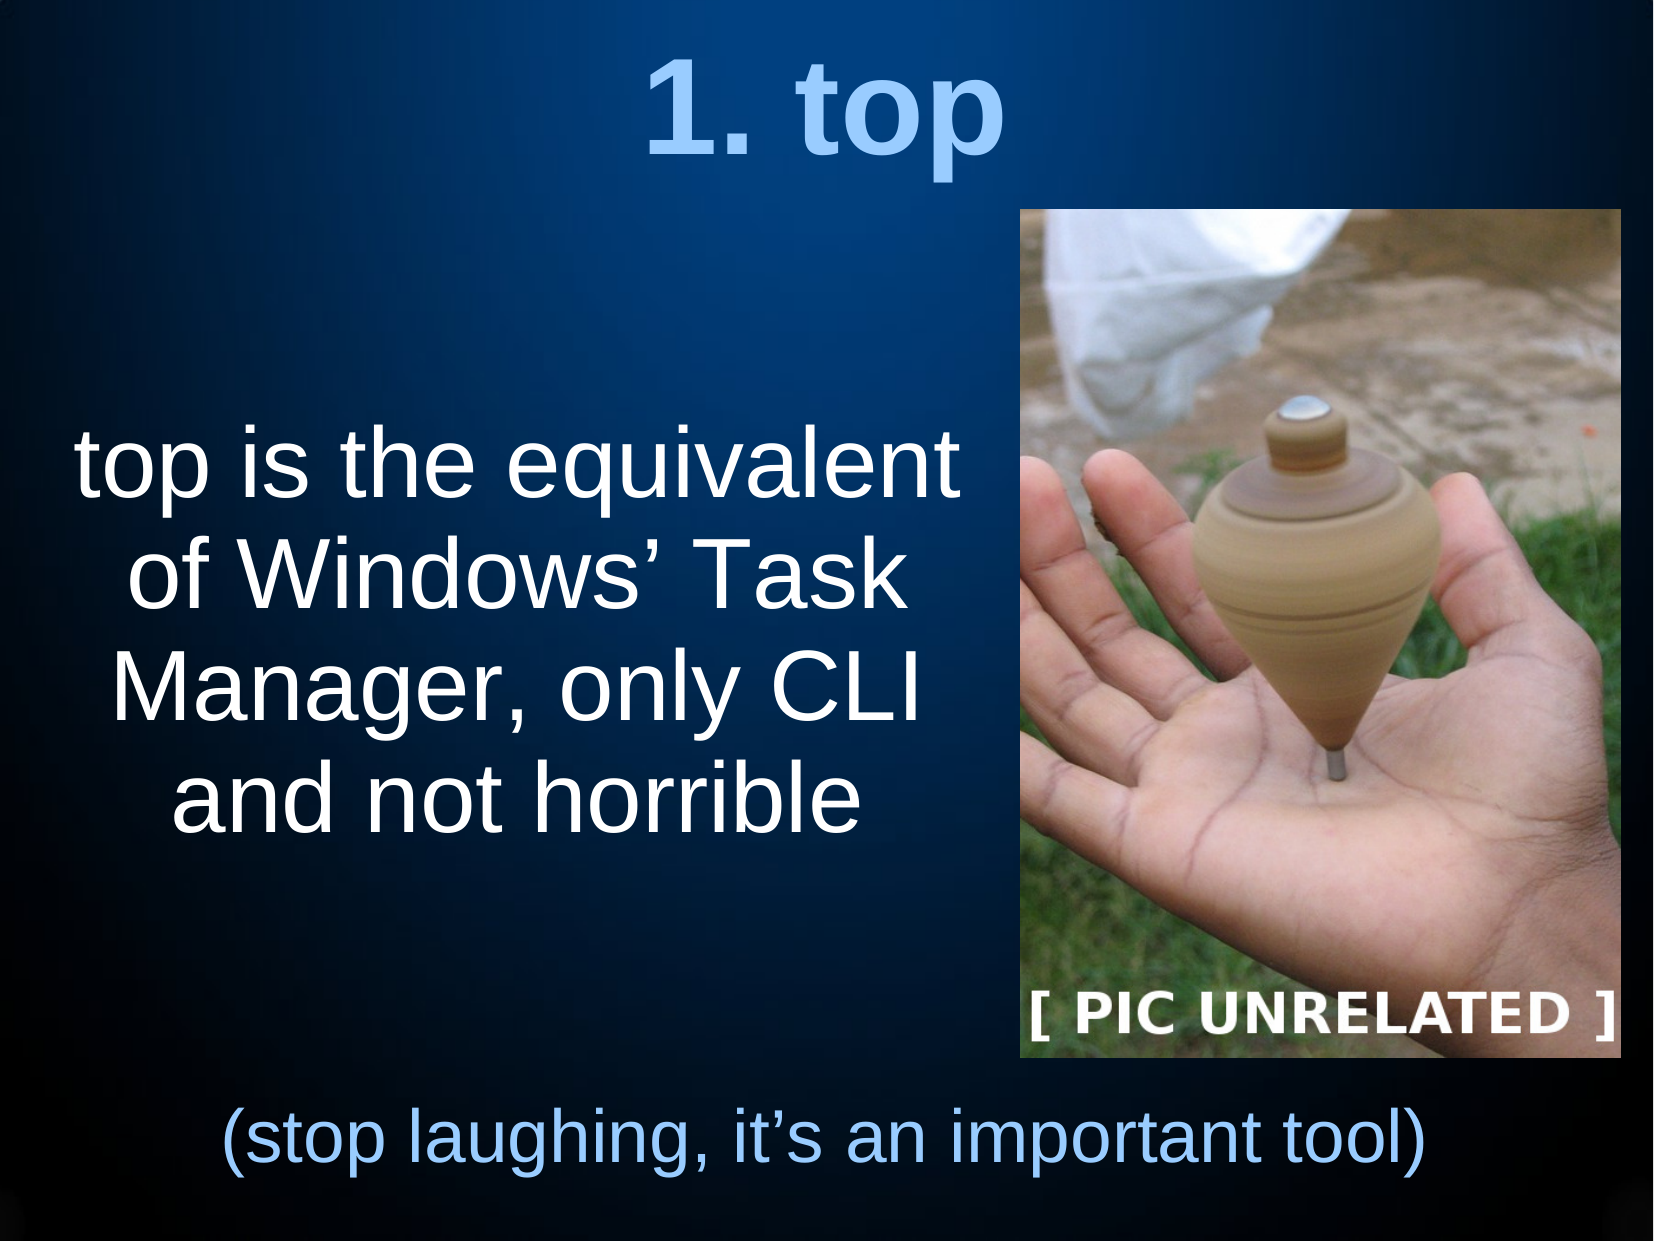

# 1. top
top is the equivalent of Windows’ Task Manager, only CLI and not horrible
(stop laughing, it’s an important tool)